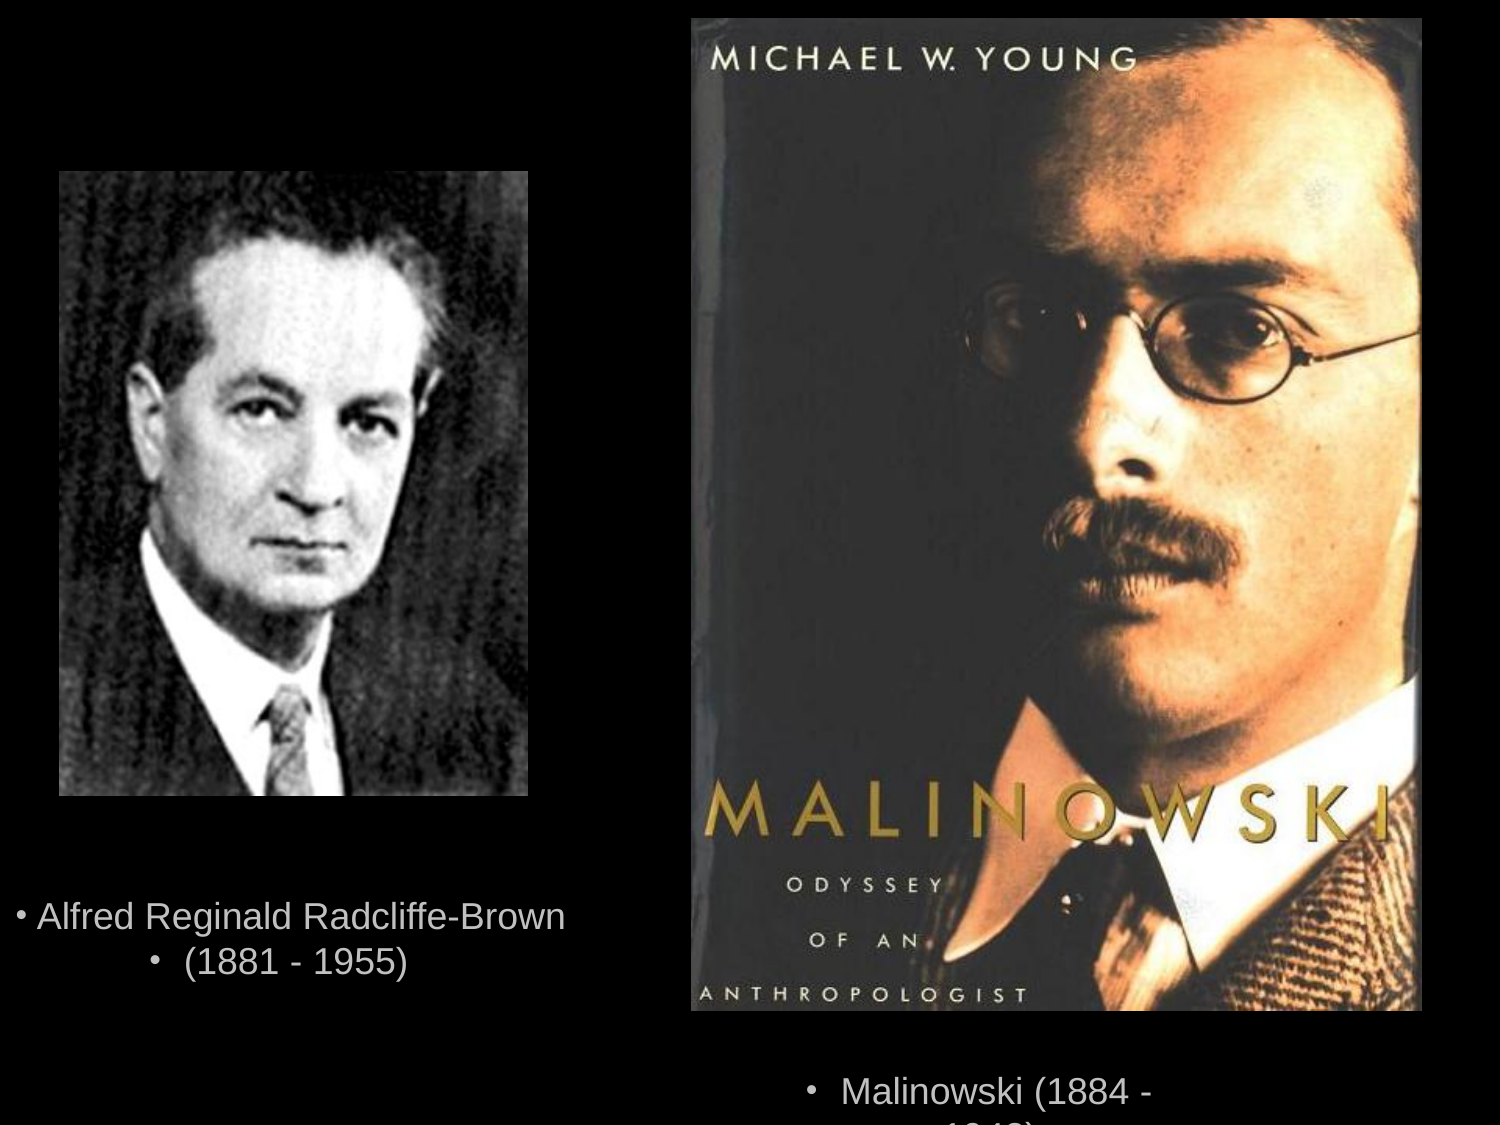

Alfred Reginald Radcliffe-Brown
(1881 - 1955)
Malinowski (1884 - 1942)